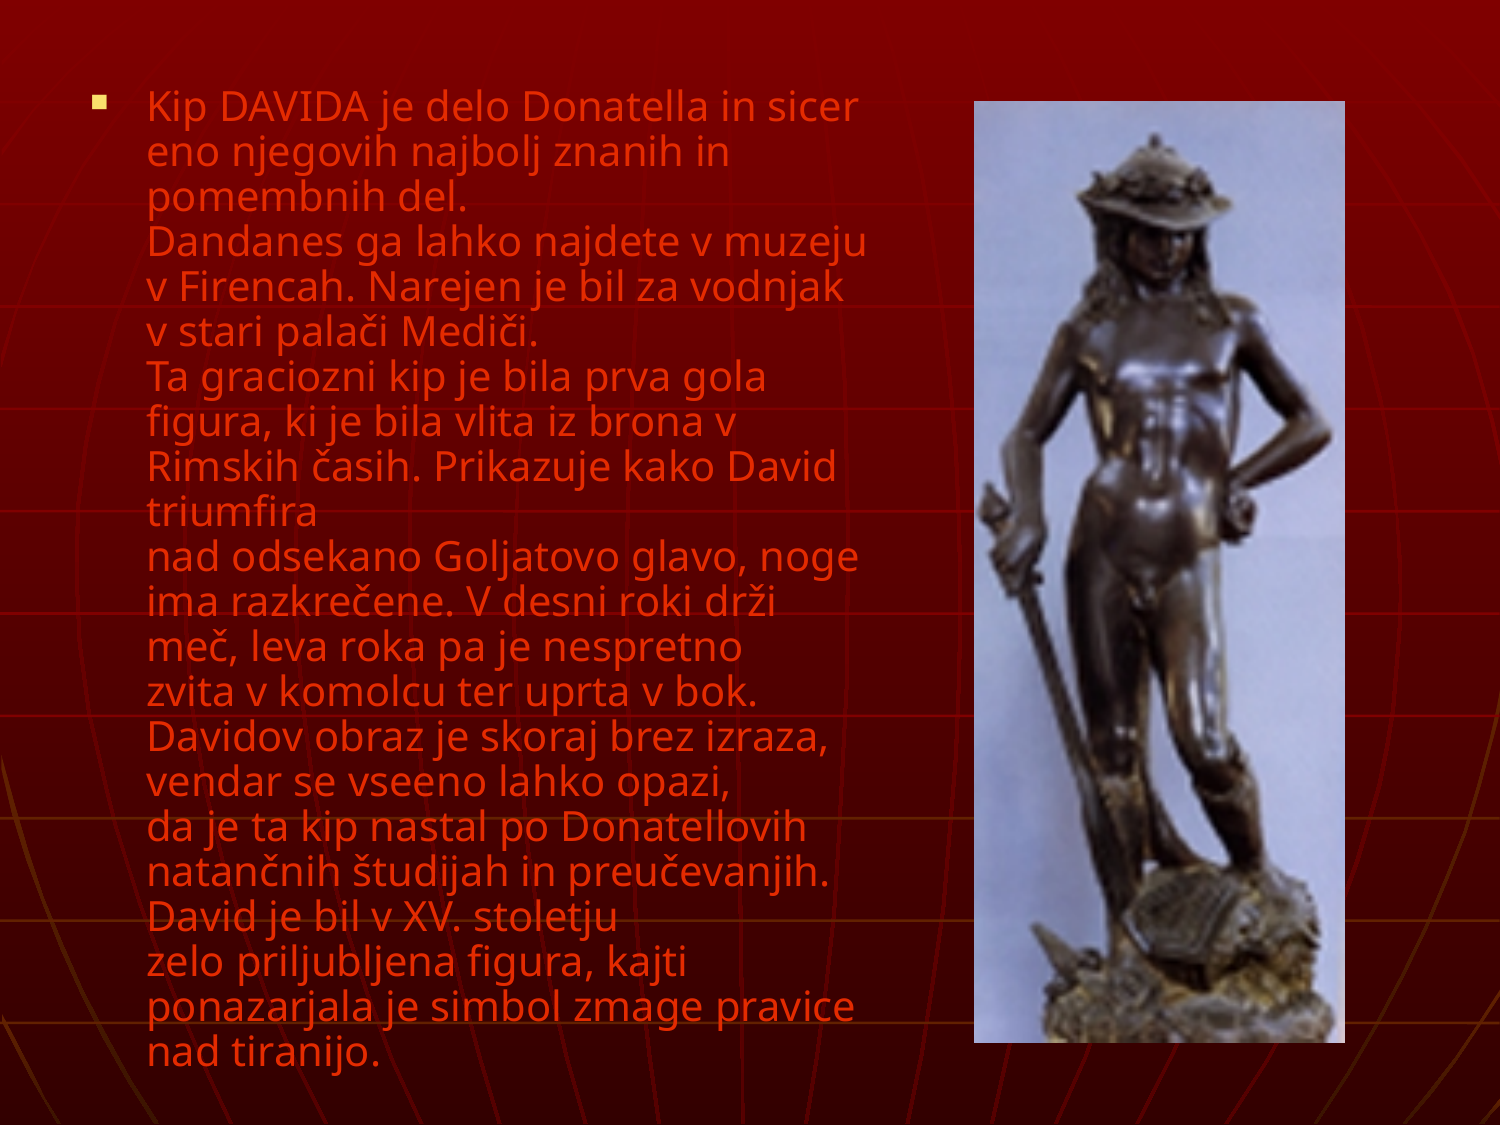

# Kip DAVIDA je delo Donatella in sicer eno njegovih najbolj znanih in pomembnih del. Dandanes ga lahko najdete v muzeju v Firencah. Narejen je bil za vodnjak v stari palači Mediči. Ta graciozni kip je bila prva gola figura, ki je bila vlita iz brona v Rimskih časih. Prikazuje kako David triumfira nad odsekano Goljatovo glavo, noge ima razkrečene. V desni roki drži meč, leva roka pa je nespretno zvita v komolcu ter uprta v bok. Davidov obraz je skoraj brez izraza, vendar se vseeno lahko opazi, da je ta kip nastal po Donatellovih natančnih študijah in preučevanjih. David je bil v XV. stoletju zelo priljubljena figura, kajti ponazarjala je simbol zmage pravice nad tiranijo.